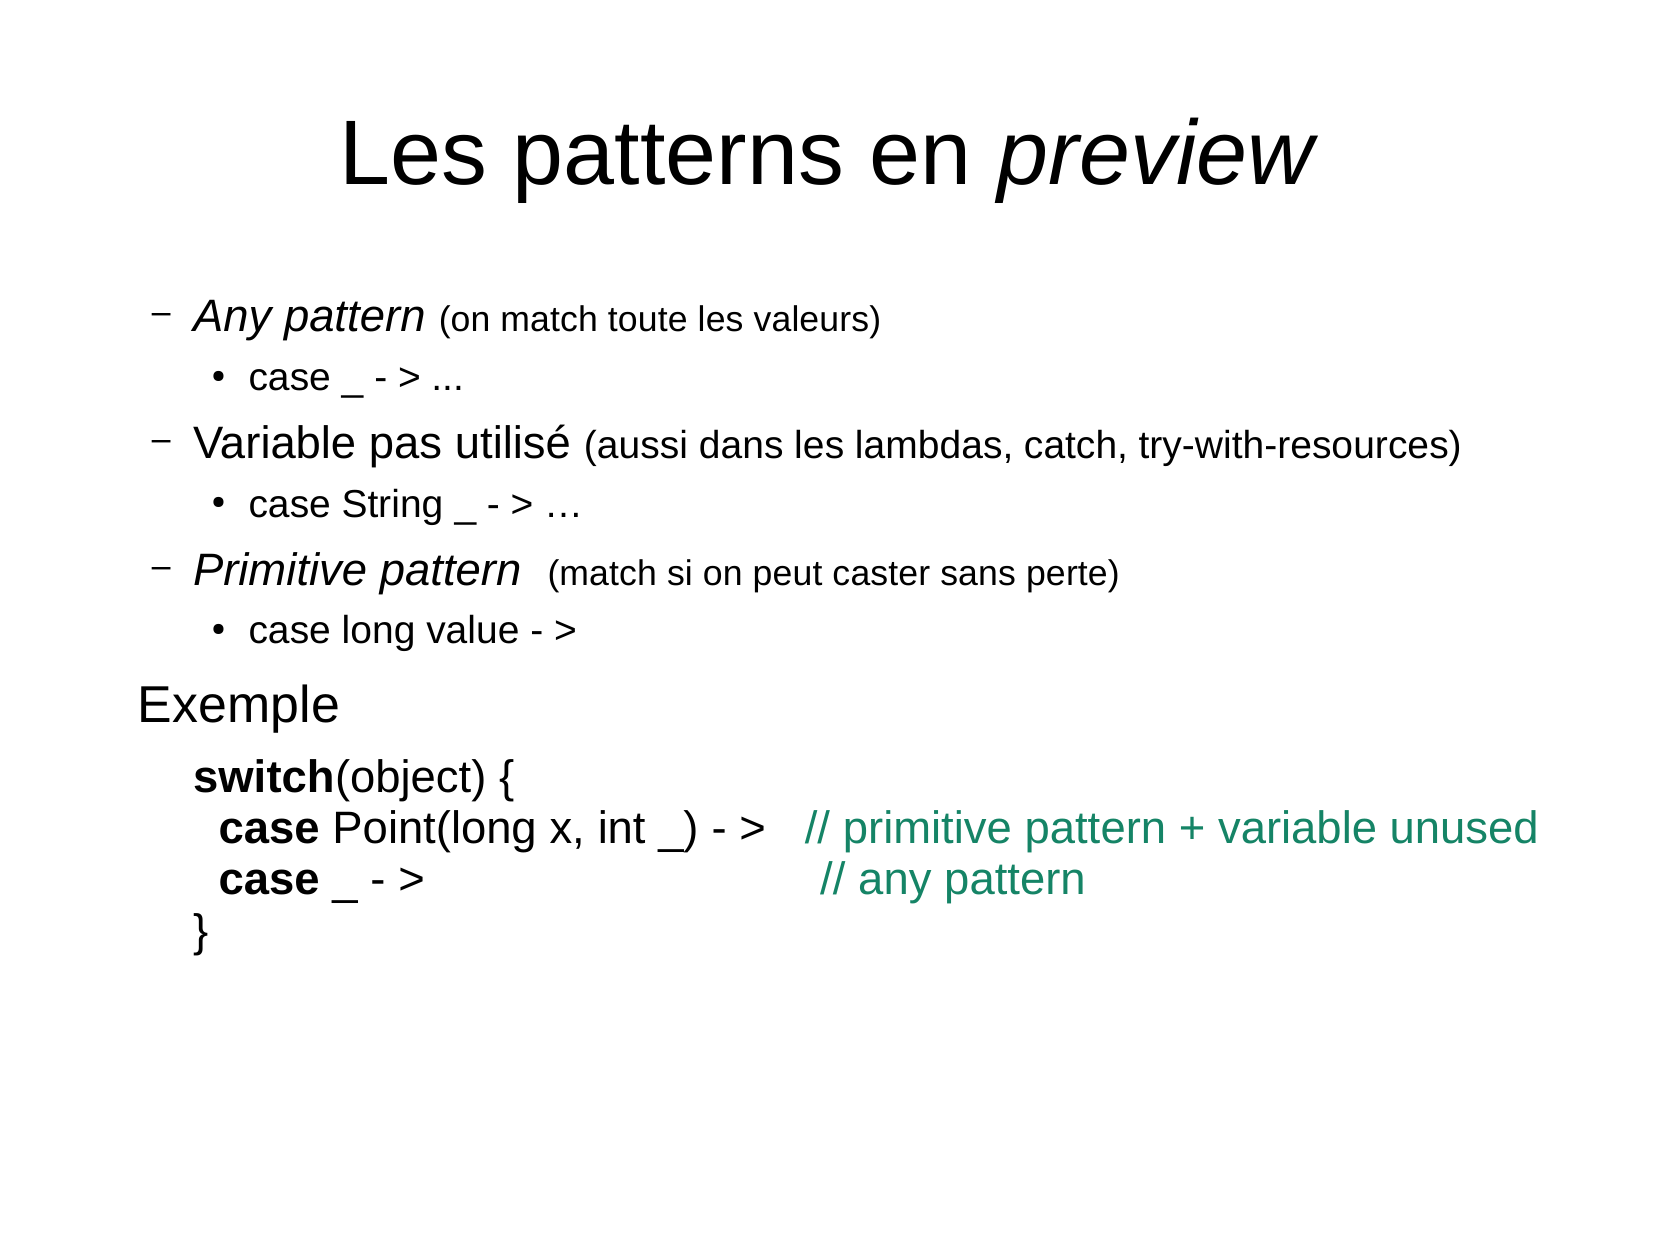

# Les patterns en preview
Any pattern (on match toute les valeurs)
case _ - > ...
Variable pas utilisé (aussi dans les lambdas, catch, try-with-resources)
case String _ - > …
Primitive pattern (match si on peut caster sans perte)
case long value - >
Exemple
switch(object) {
 case Point(long x, int _) - > // primitive pattern + variable unused
 case _ - > // any pattern
}